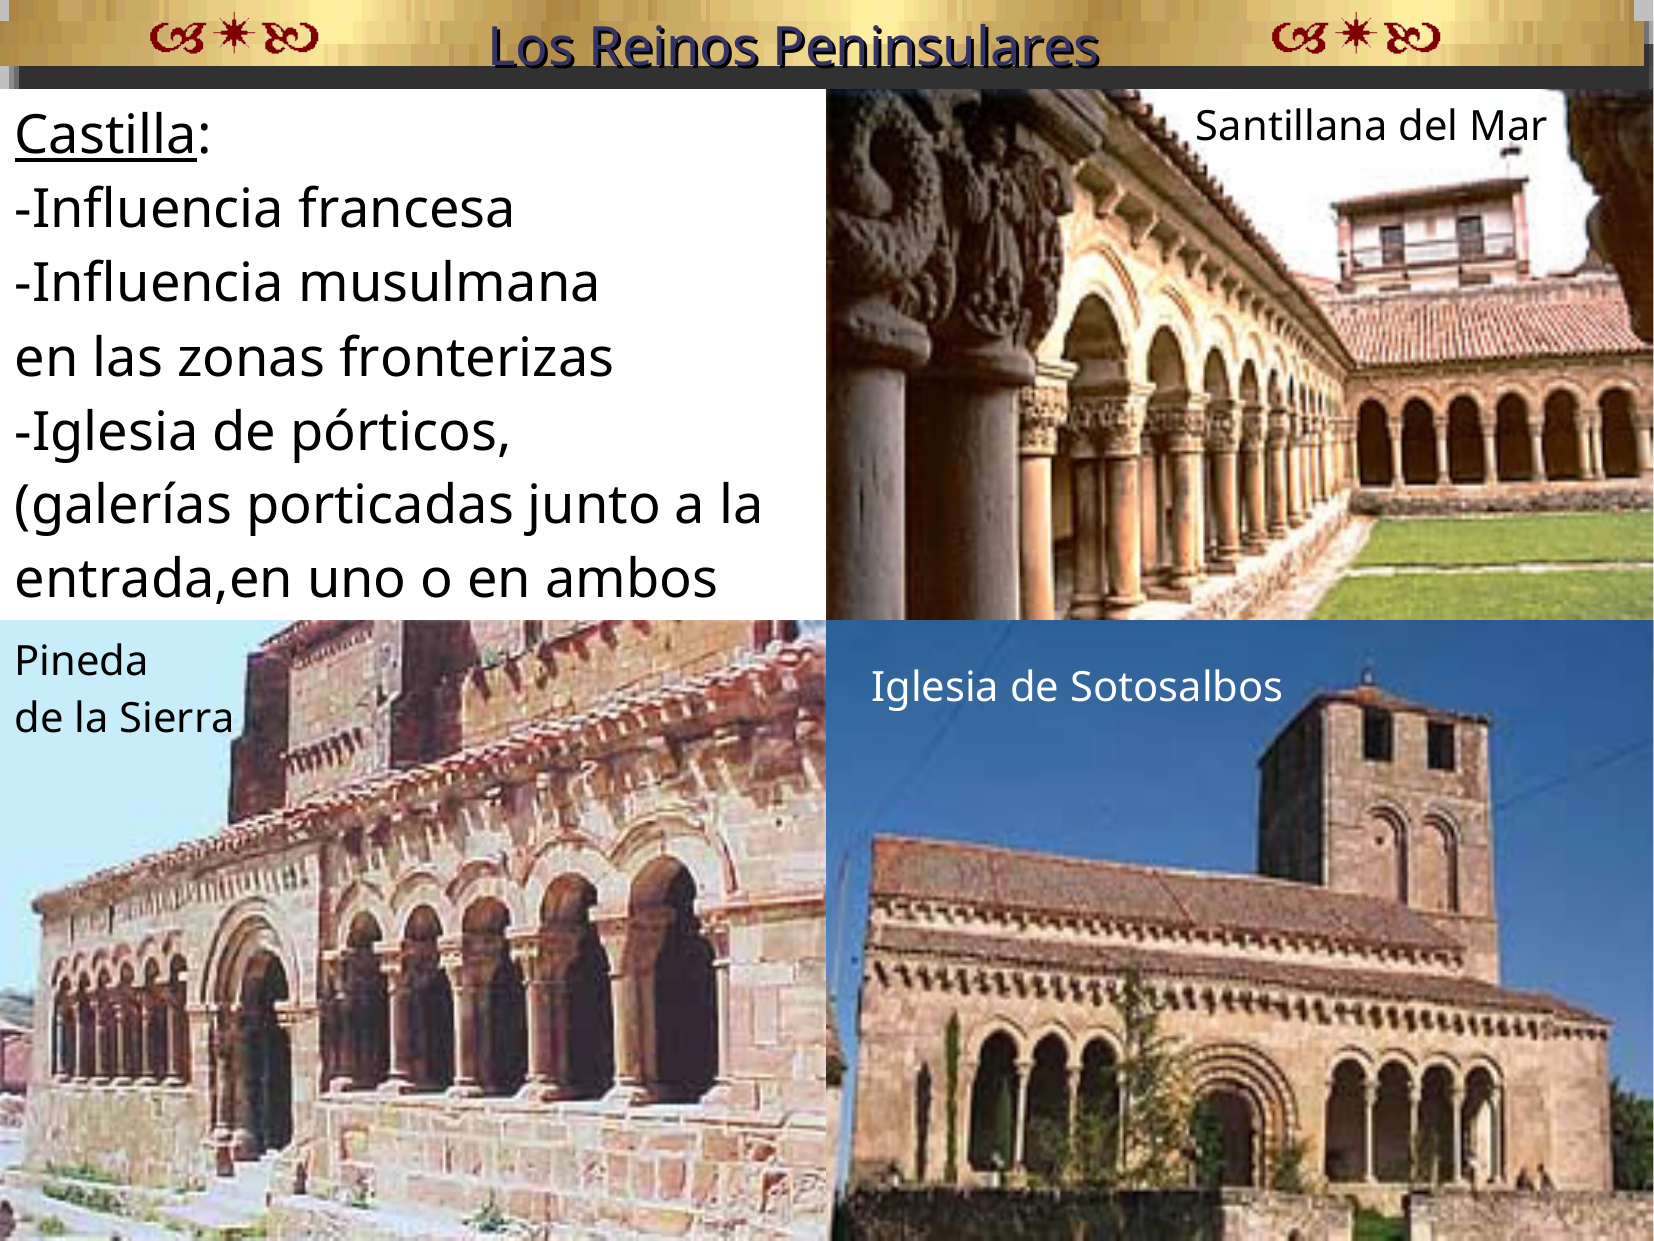

Los Reinos Peninsulares
Castilla:
-Influencia francesa
-Influencia musulmana
en las zonas fronterizas
-Iglesia de pórticos,
(galerías porticadas junto a la
entrada,en uno o en ambos
laterales)
Santillana del Mar
Pineda
de la Sierra
Iglesia de Sotosalbos